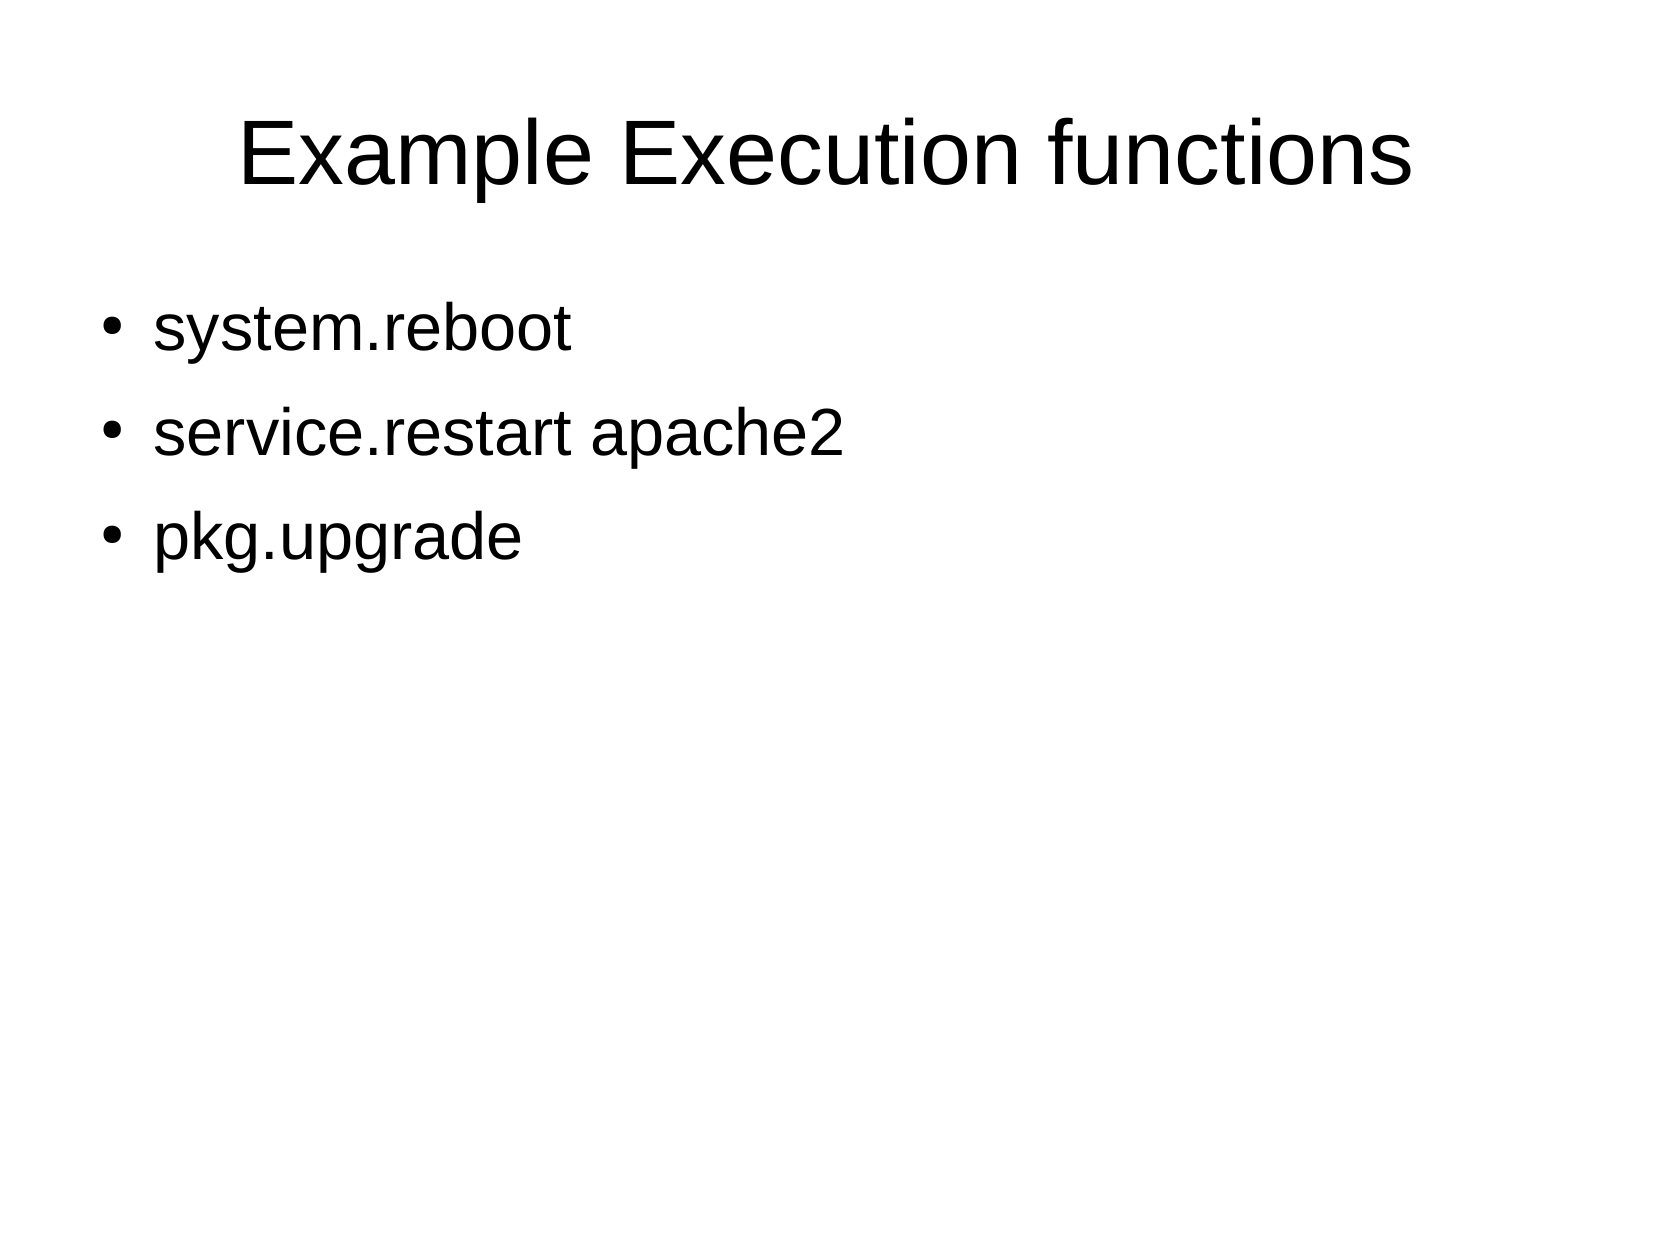

# Example Execution functions
system.reboot
service.restart apache2
pkg.upgrade